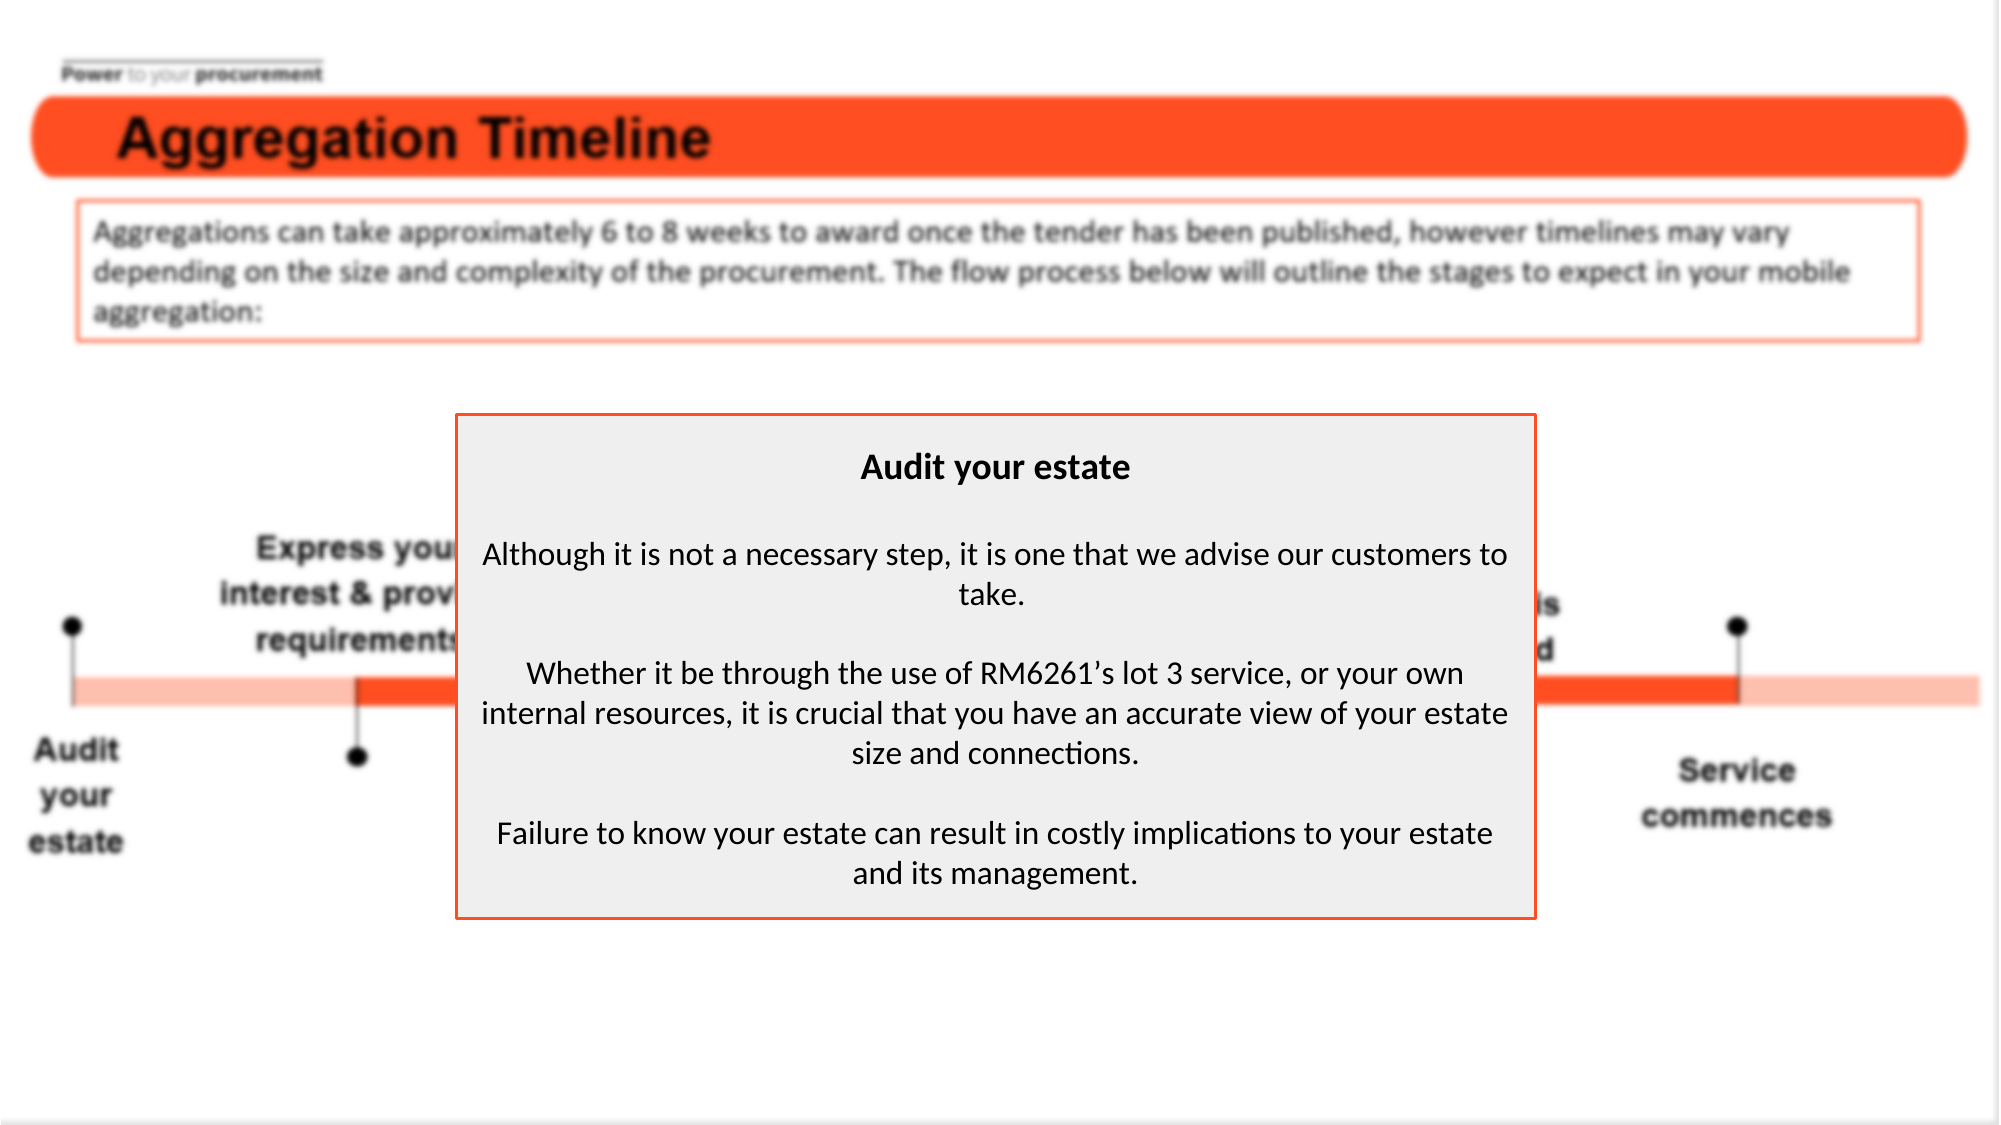

Audit your estate
Although it is not a necessary step, it is one that we advise our customers to take.
Whether it be through the use of RM6261’s lot 3 service, or your own internal resources, it is crucial that you have an accurate view of your estate size and connections.
Failure to know your estate can result in costly implications to your estate and its management.